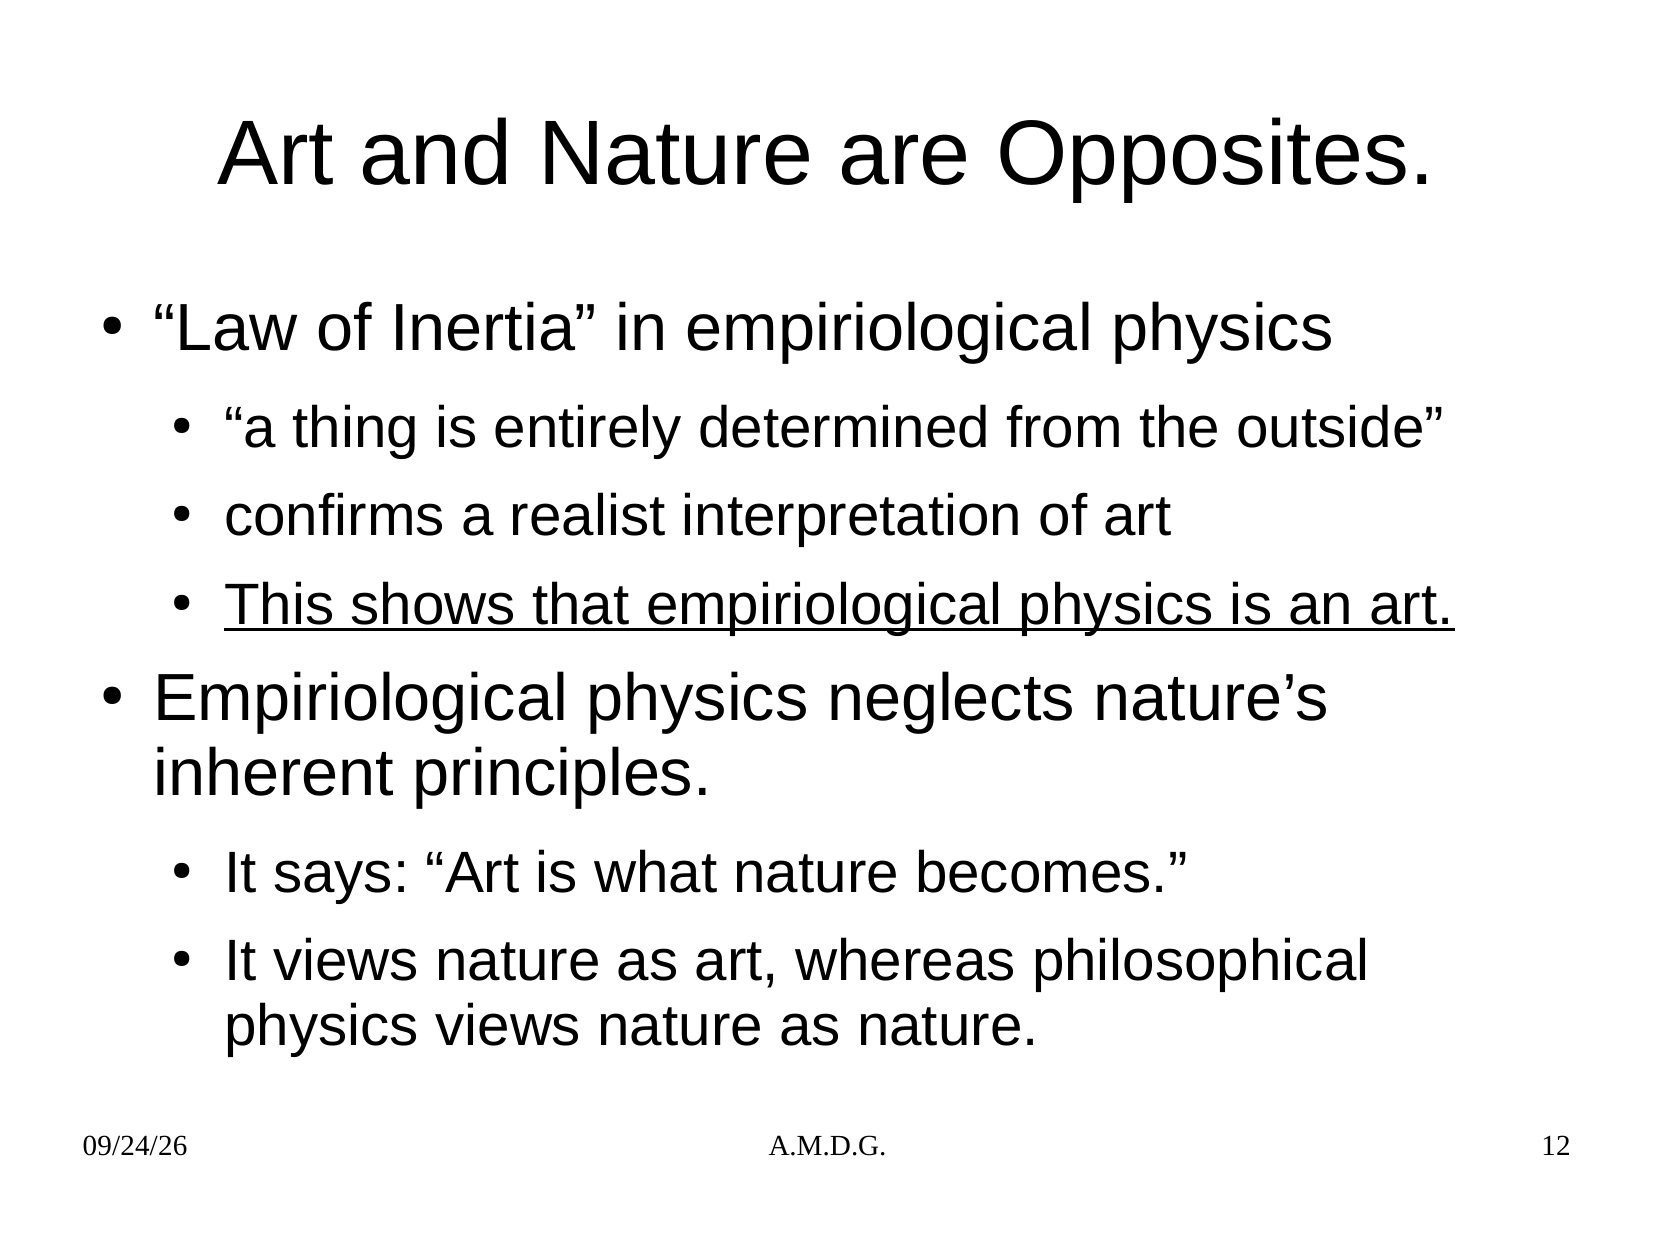

# Art and Nature are Opposites.
“Law of Inertia” in empiriological physics
“a thing is entirely determined from the outside”
confirms a realist interpretation of art
This shows that empiriological physics is an art.
Empiriological physics neglects nature’s inherent principles.
It says: “Art is what nature becomes.”
It views nature as art, whereas philosophical physics views nature as nature.
A.M.D.G.
12